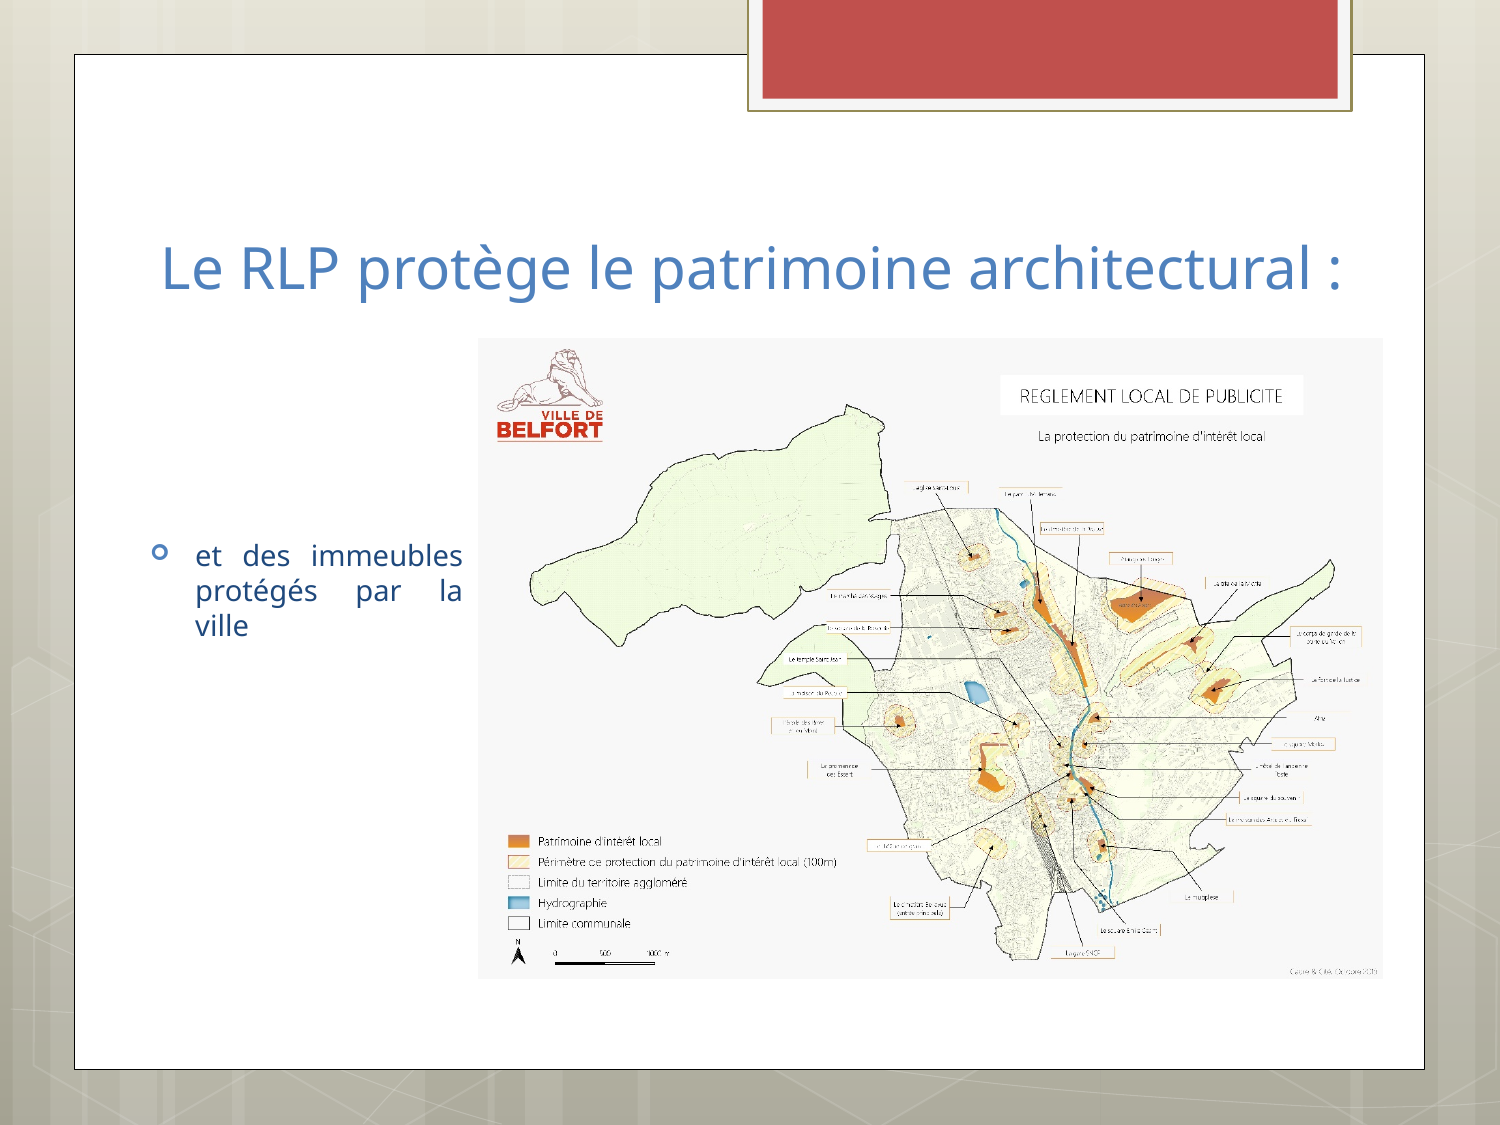

# Le RLP protège le patrimoine architectural :
et des immeubles protégés par la ville